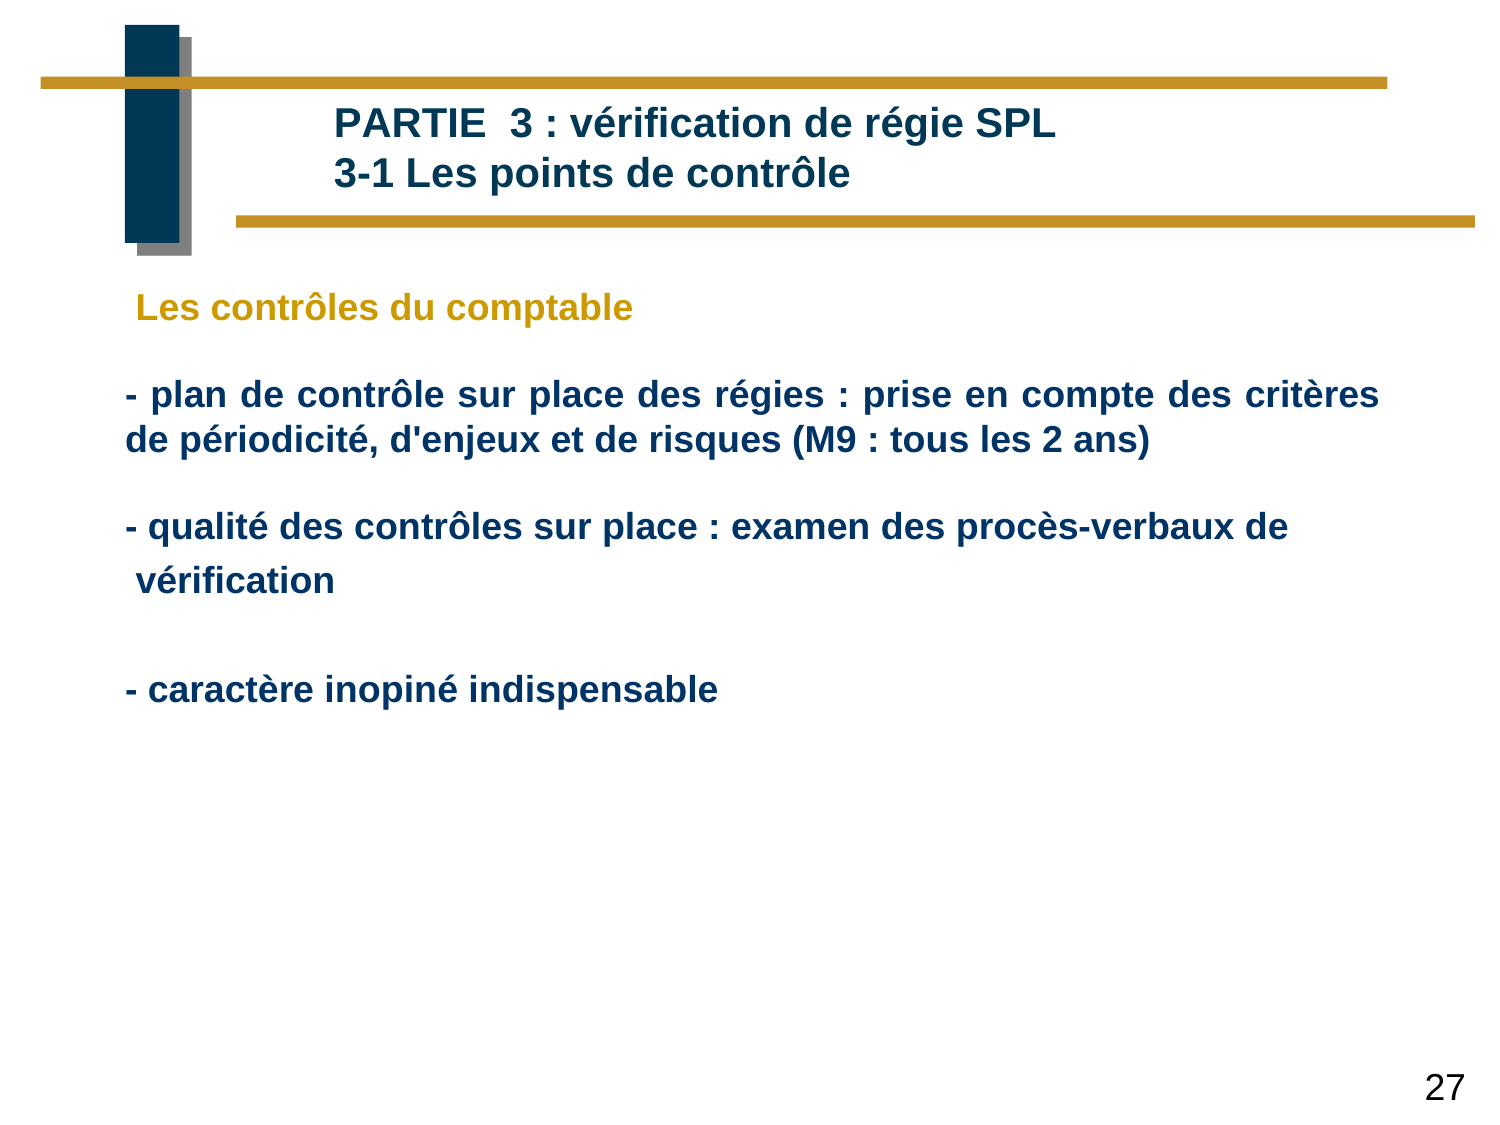

#
PARTIE 3 : vérification de régie SPL
3-1 Les points de contrôle
 Les contrôles du comptable
- plan de contrôle sur place des régies : prise en compte des critères de périodicité, d'enjeux et de risques (M9 : tous les 2 ans)
- qualité des contrôles sur place : examen des procès-verbaux de
 vérification
- caractère inopiné indispensable
 27